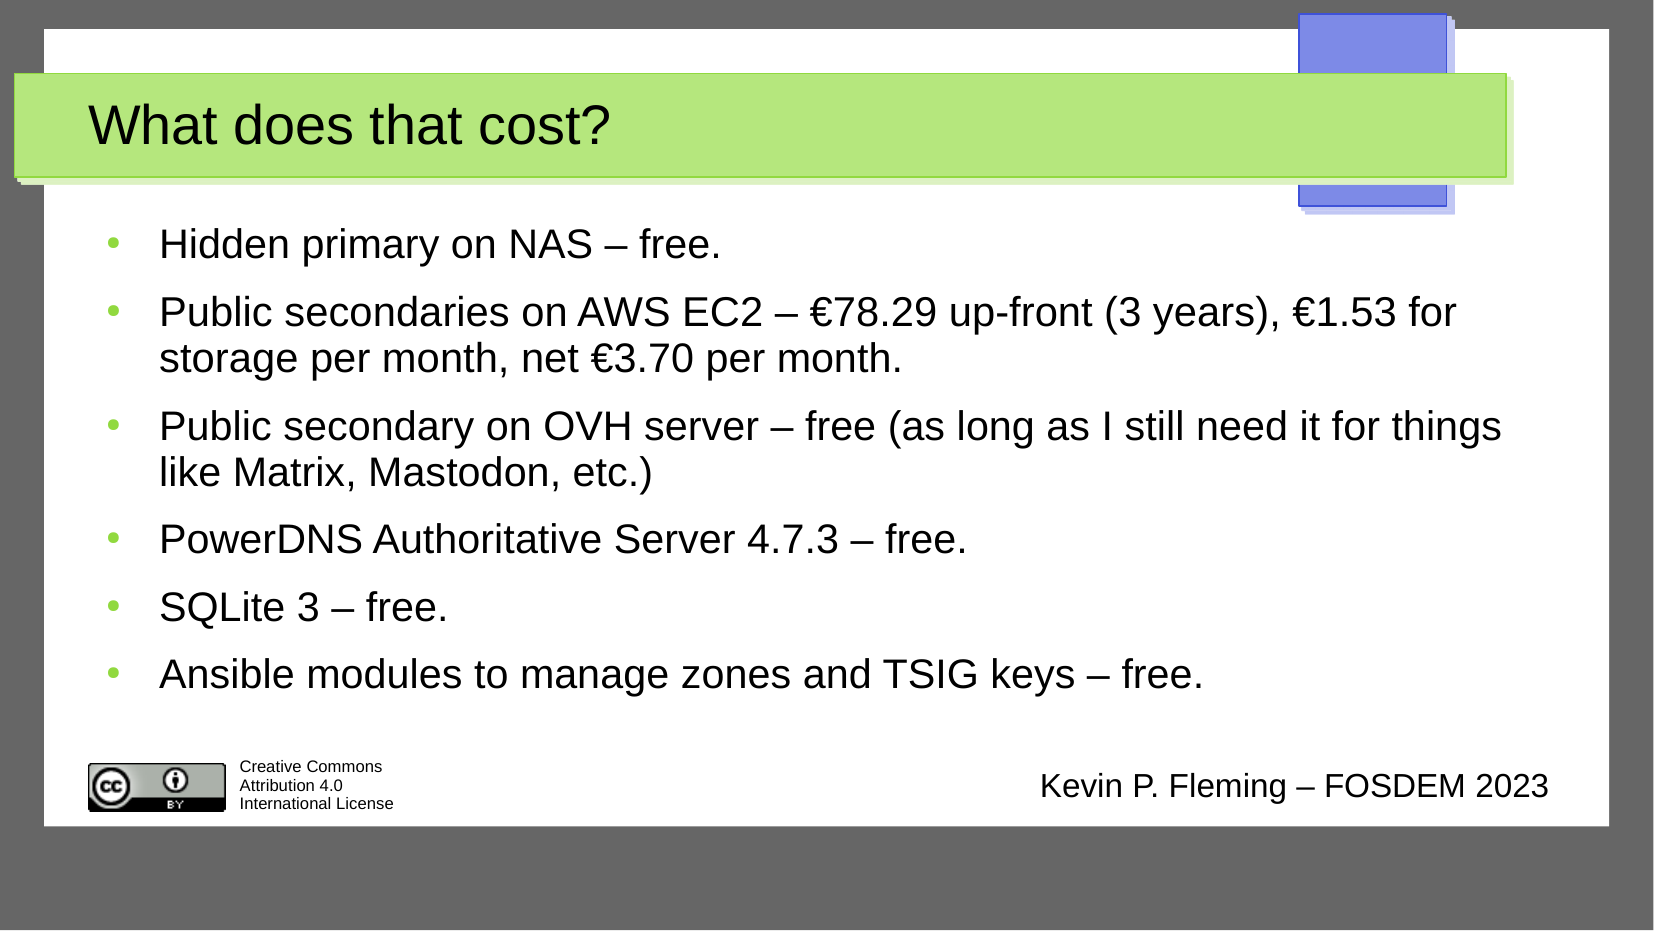

# What does that cost?
Hidden primary on NAS – free.
Public secondaries on AWS EC2 – €78.29 up-front (3 years), €1.53 for storage per month, net €3.70 per month.
Public secondary on OVH server – free (as long as I still need it for things like Matrix, Mastodon, etc.)
PowerDNS Authoritative Server 4.7.3 – free.
SQLite 3 – free.
Ansible modules to manage zones and TSIG keys – free.